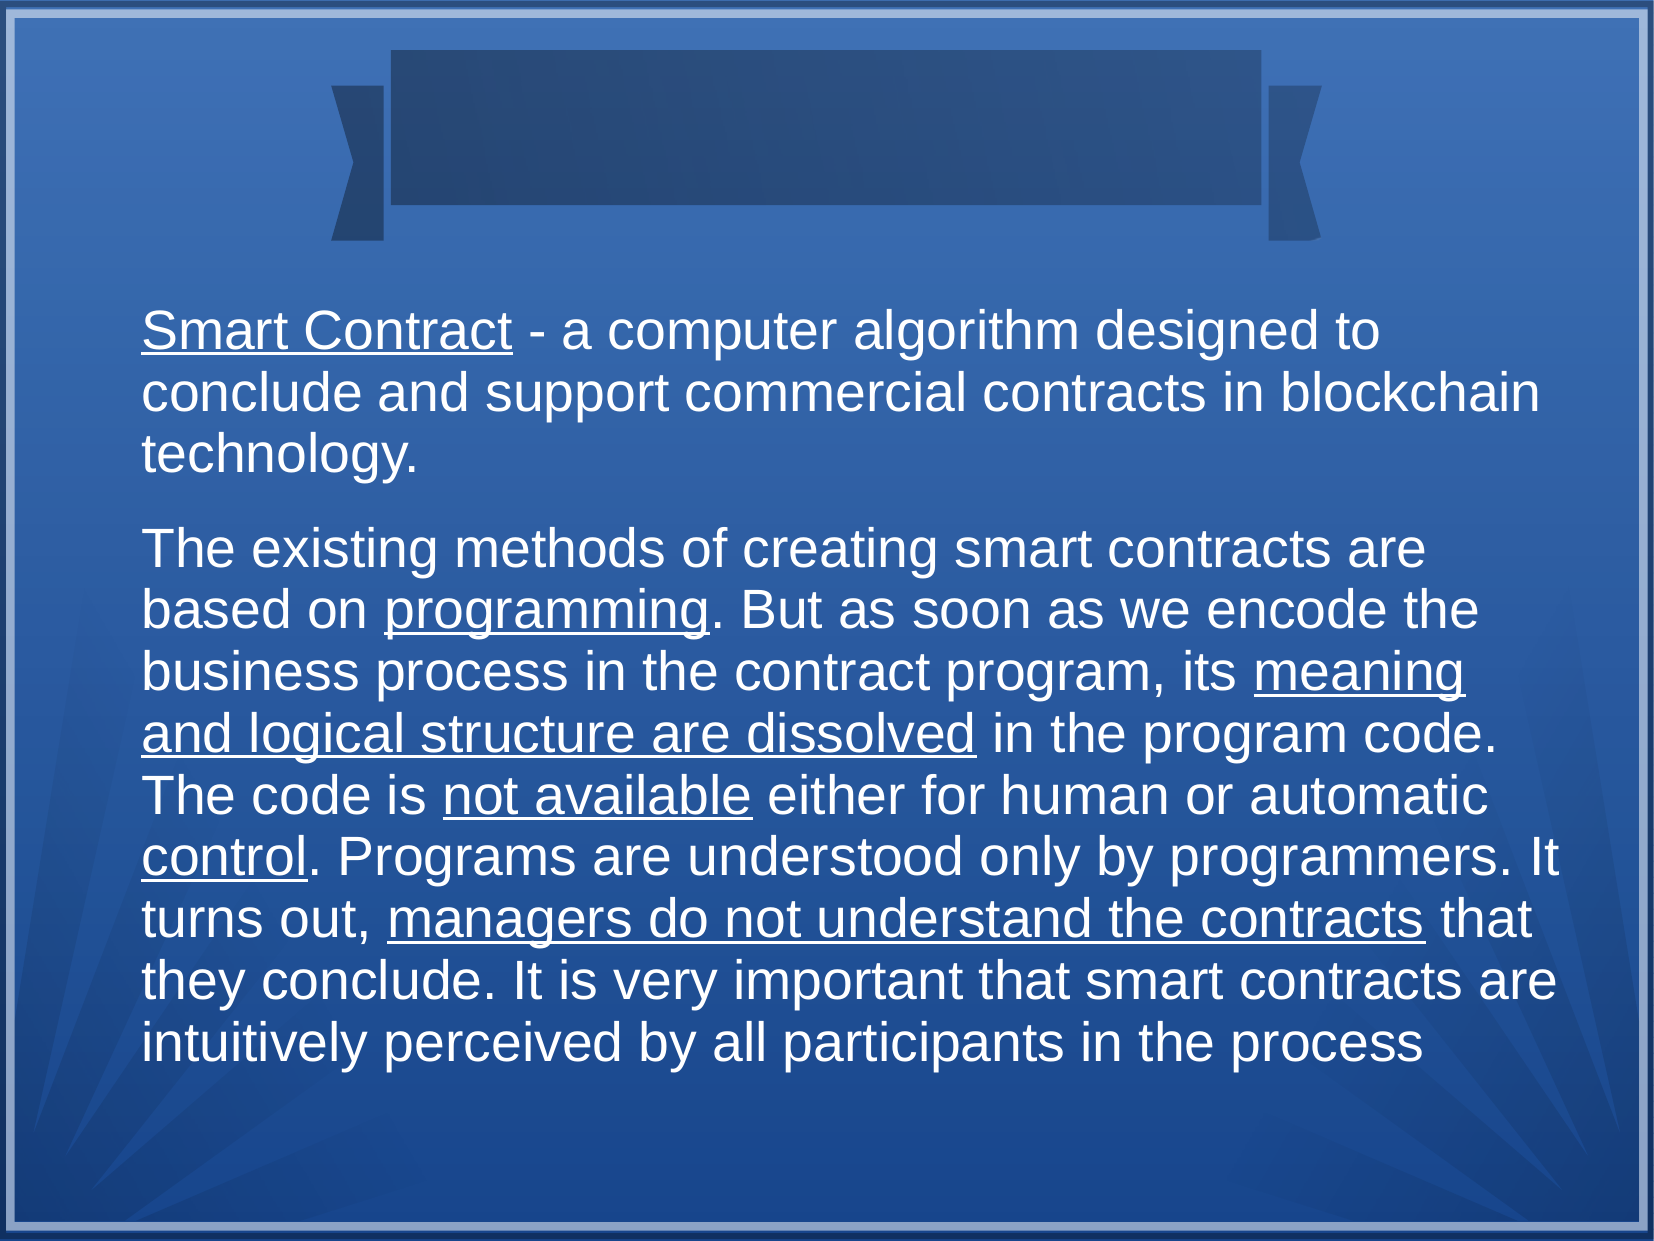

# Smart Contract - a computer algorithm designed to conclude and support commercial contracts in blockchain technology.
The existing methods of creating smart contracts are based on programming. But as soon as we encode the business process in the contract program, its meaning and logical structure are dissolved in the program code. The code is not available either for human or automatic control. Programs are understood only by programmers. It turns out, managers do not understand the contracts that they conclude. It is very important that smart contracts are intuitively perceived by all participants in the process